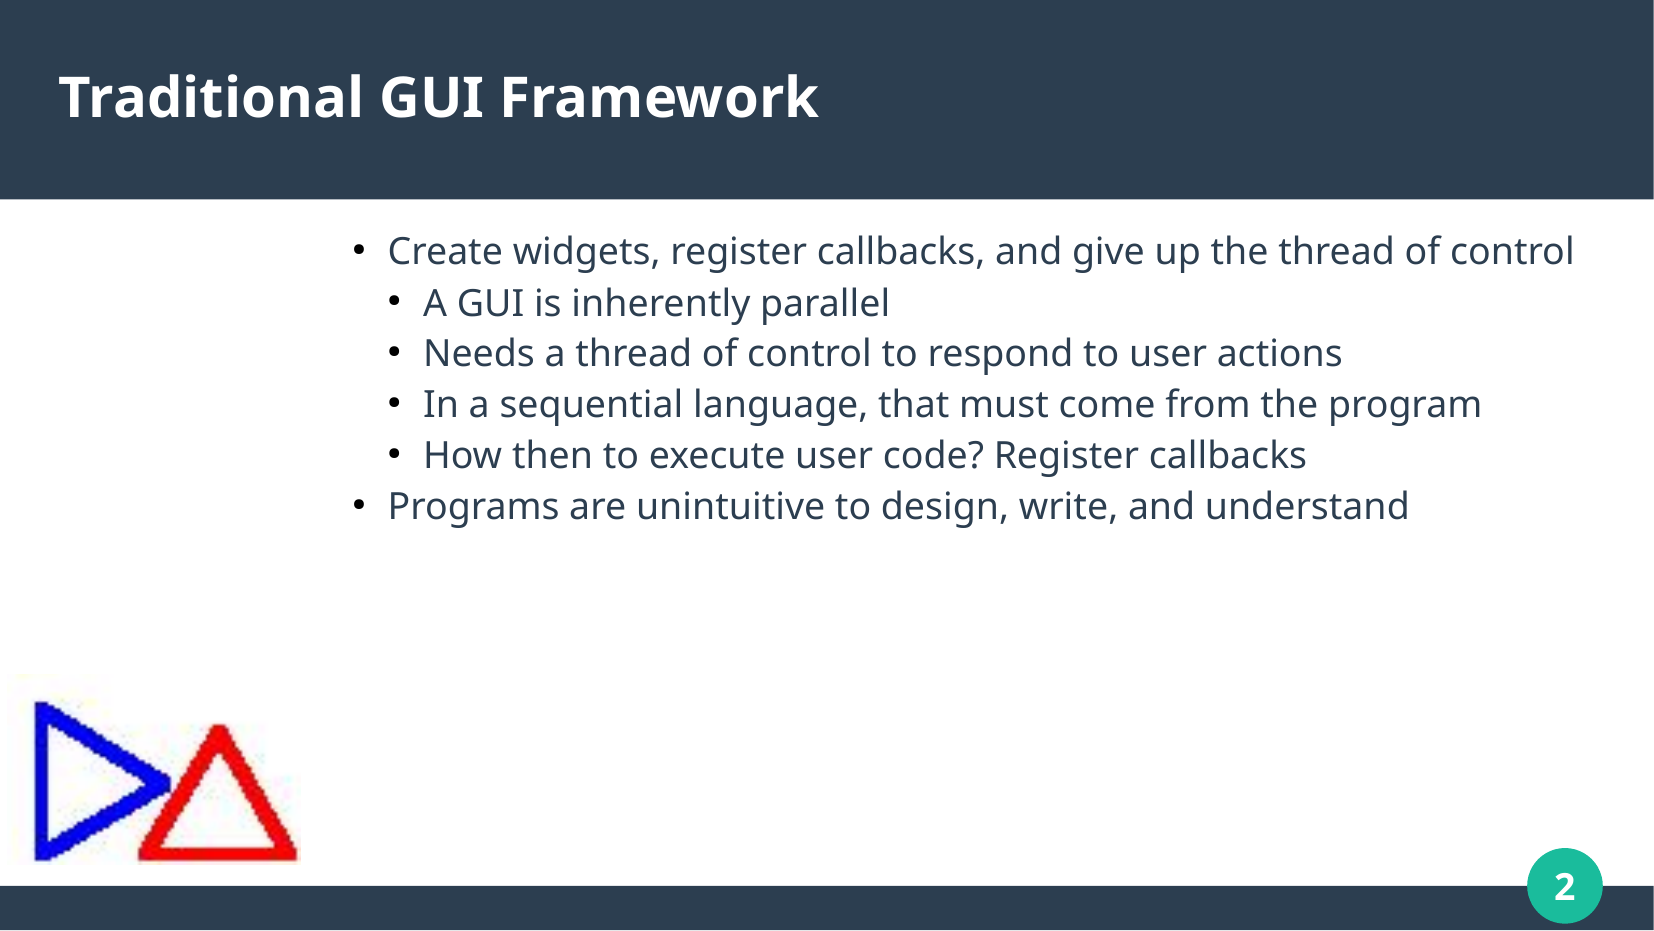

# Traditional GUI Framework
Create widgets, register callbacks, and give up the thread of control
A GUI is inherently parallel
Needs a thread of control to respond to user actions
In a sequential language, that must come from the program
How then to execute user code? Register callbacks
Programs are unintuitive to design, write, and understand